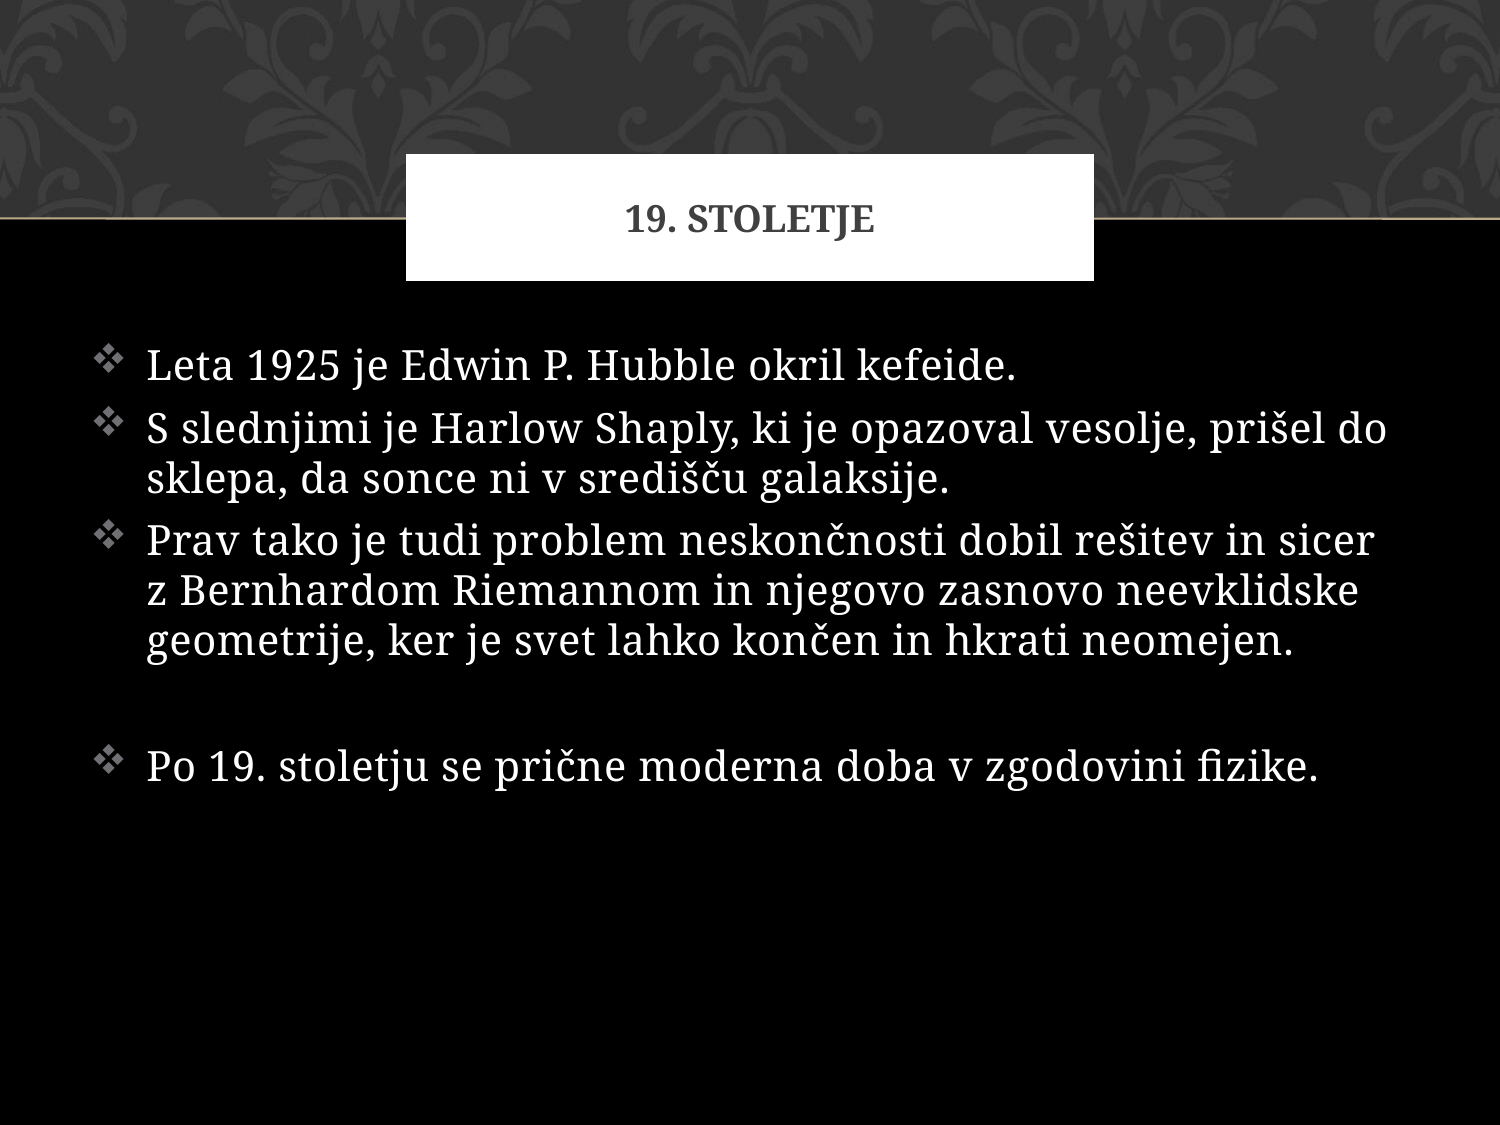

19. stoletje
# Leta 1925 je Edwin P. Hubble okril kefeide.
S slednjimi je Harlow Shaply, ki je opazoval vesolje, prišel do sklepa, da sonce ni v središču galaksije.
Prav tako je tudi problem neskončnosti dobil rešitev in sicer z Bernhardom Riemannom in njegovo zasnovo neevklidske geometrije, ker je svet lahko končen in hkrati neomejen.
Po 19. stoletju se prične moderna doba v zgodovini fizike.